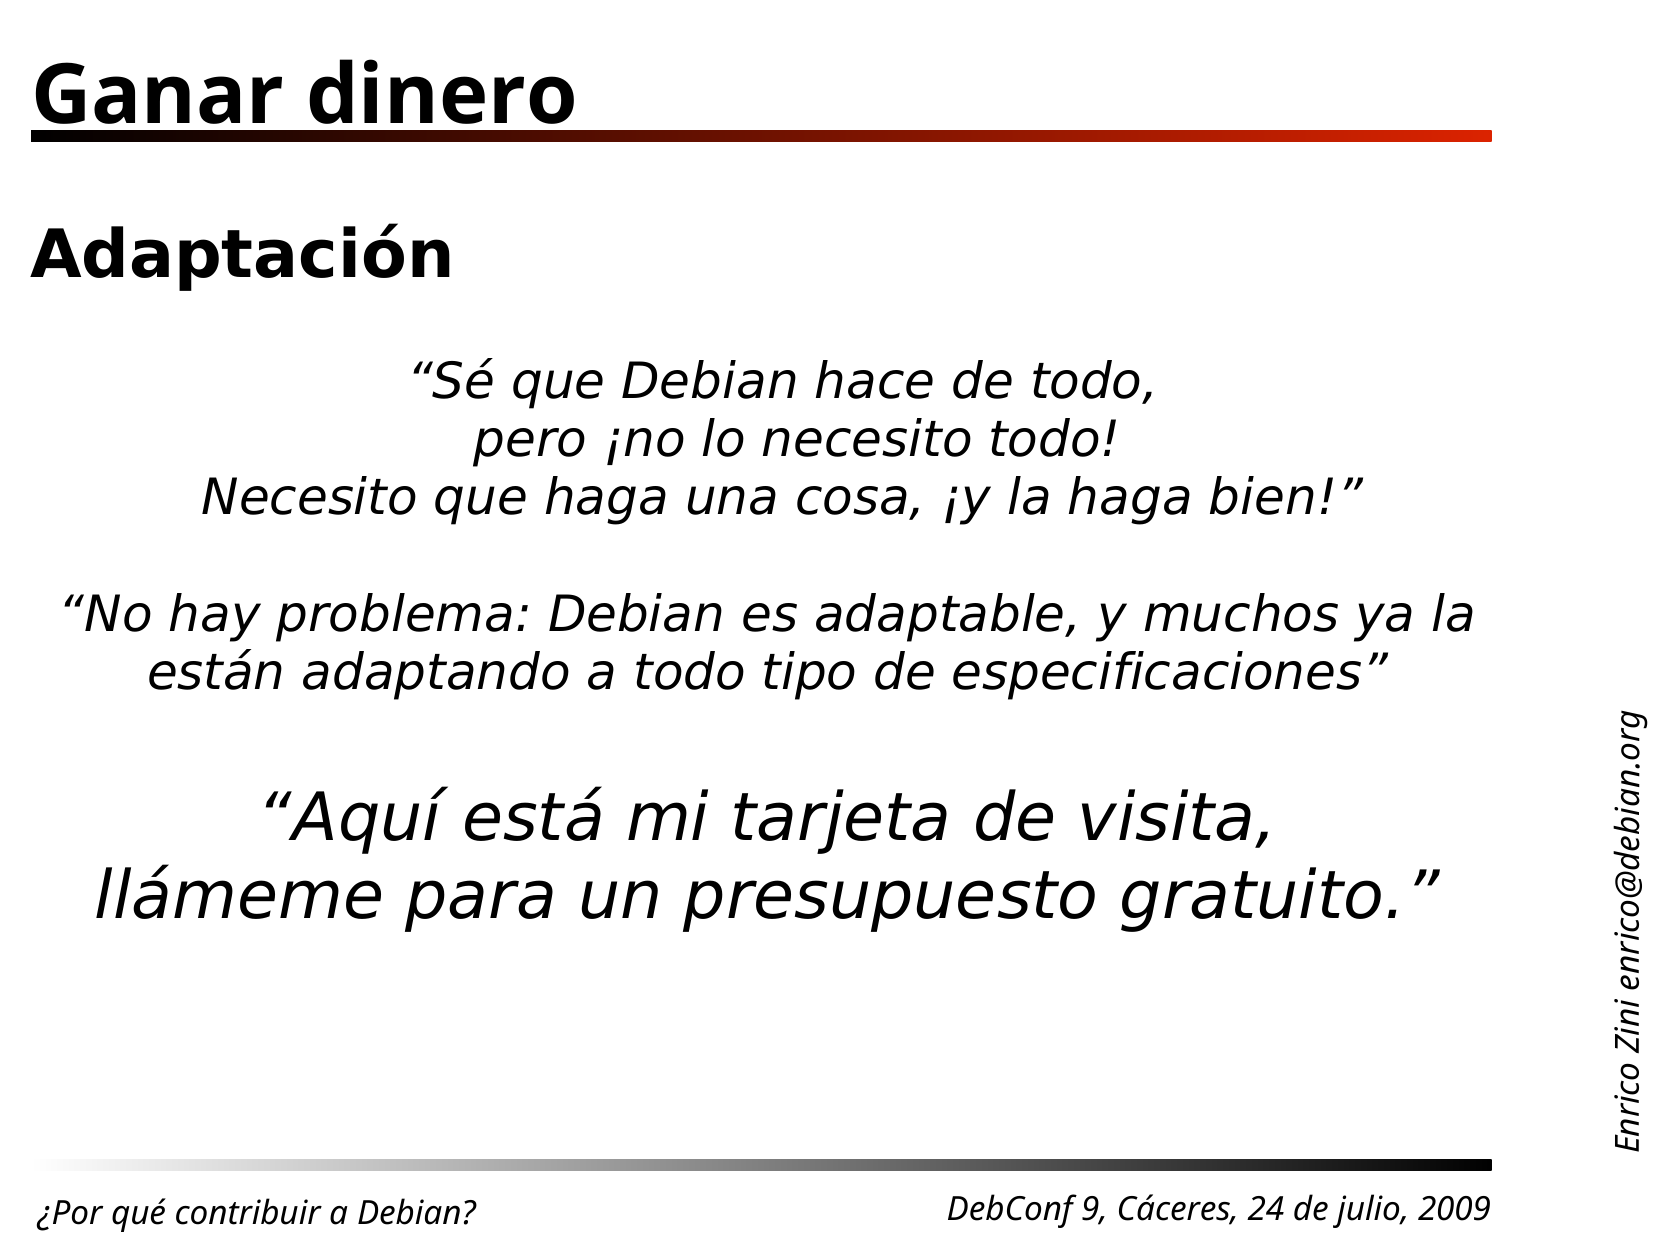

Ganar dinero
Adaptación
“Sé que Debian hace de todo,
pero ¡no lo necesito todo!
Necesito que haga una cosa, ¡y la haga bien!”
“No hay problema: Debian es adaptable, y muchos ya la están adaptando a todo tipo de especificaciones”
“Aquí está mi tarjeta de visita,
llámeme para un presupuesto gratuito.”